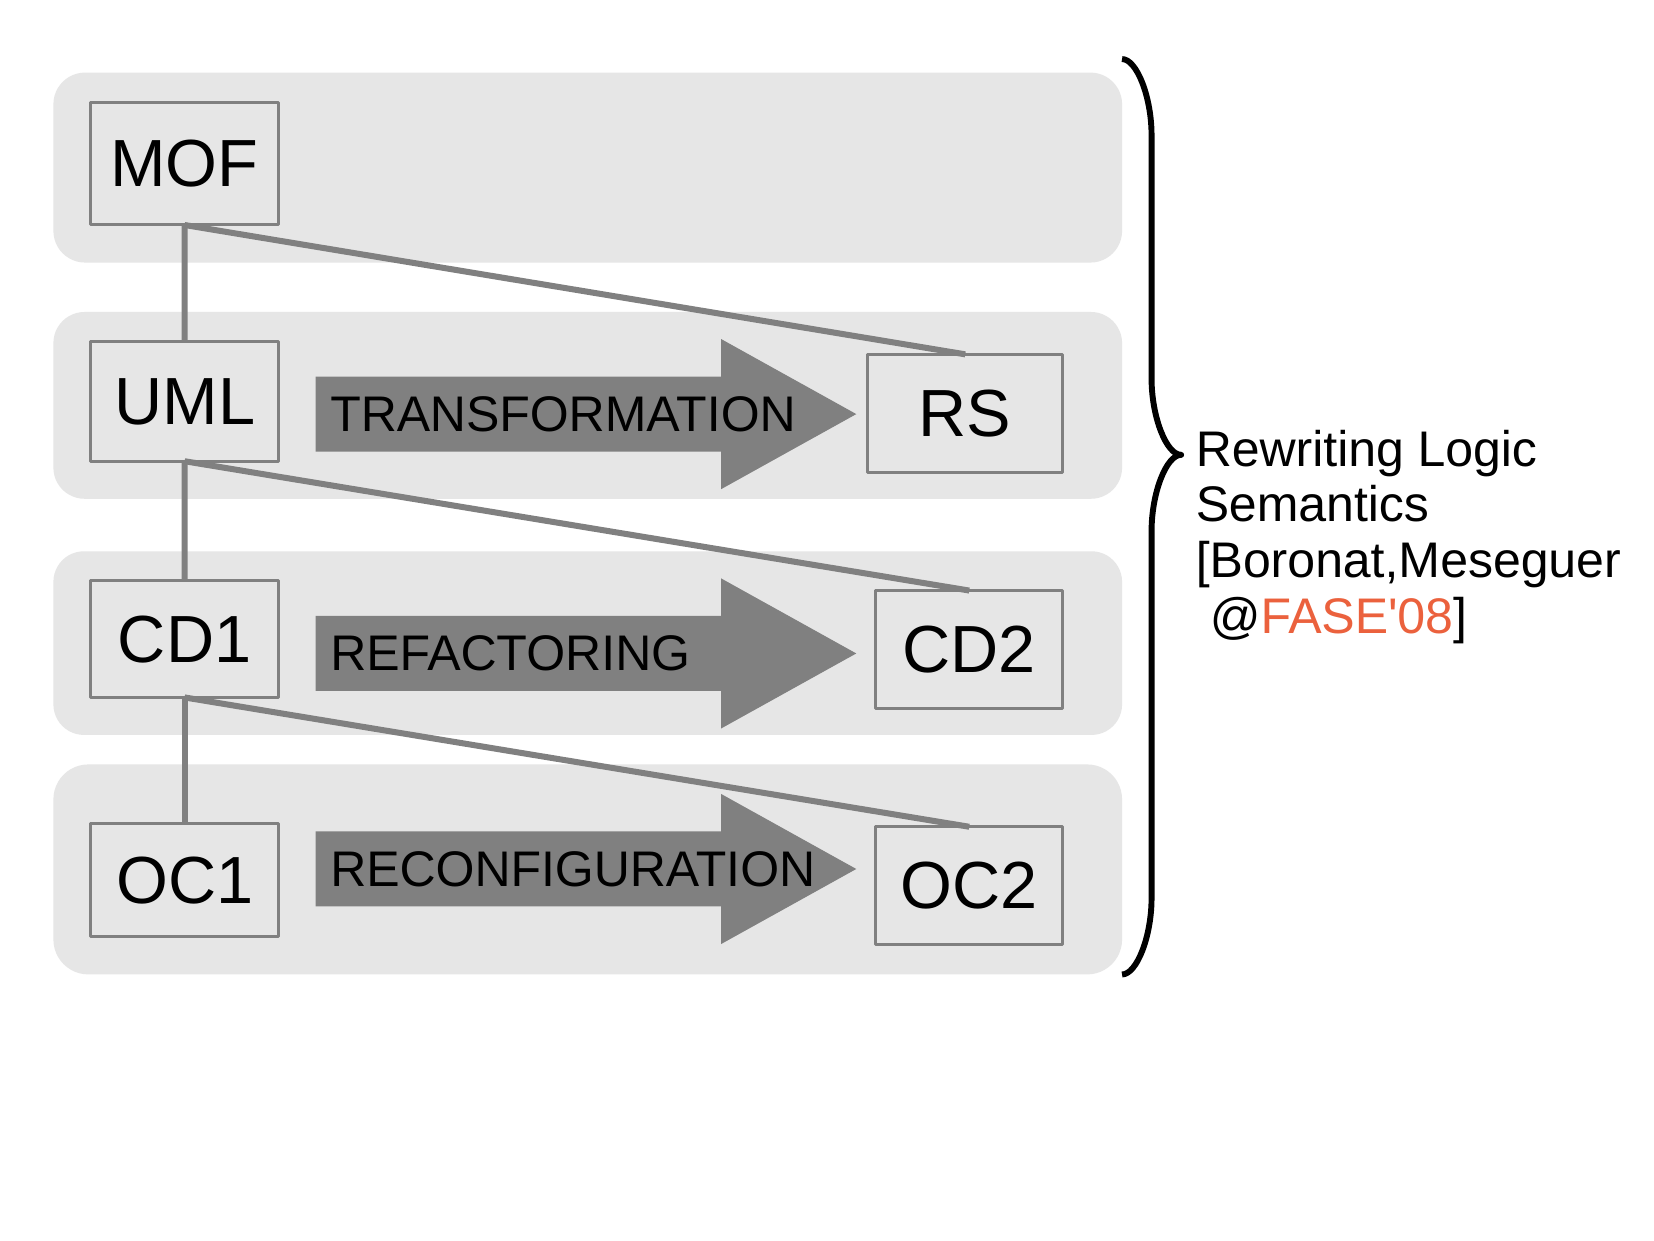

MOF
TRANSFORMATION
UML
RS
Rewriting Logic Semantics
[Boronat,Meseguer
 @FASE'08]
REFACTORING
CD1
CD2
RECONFIGURATION
OC1
OC2